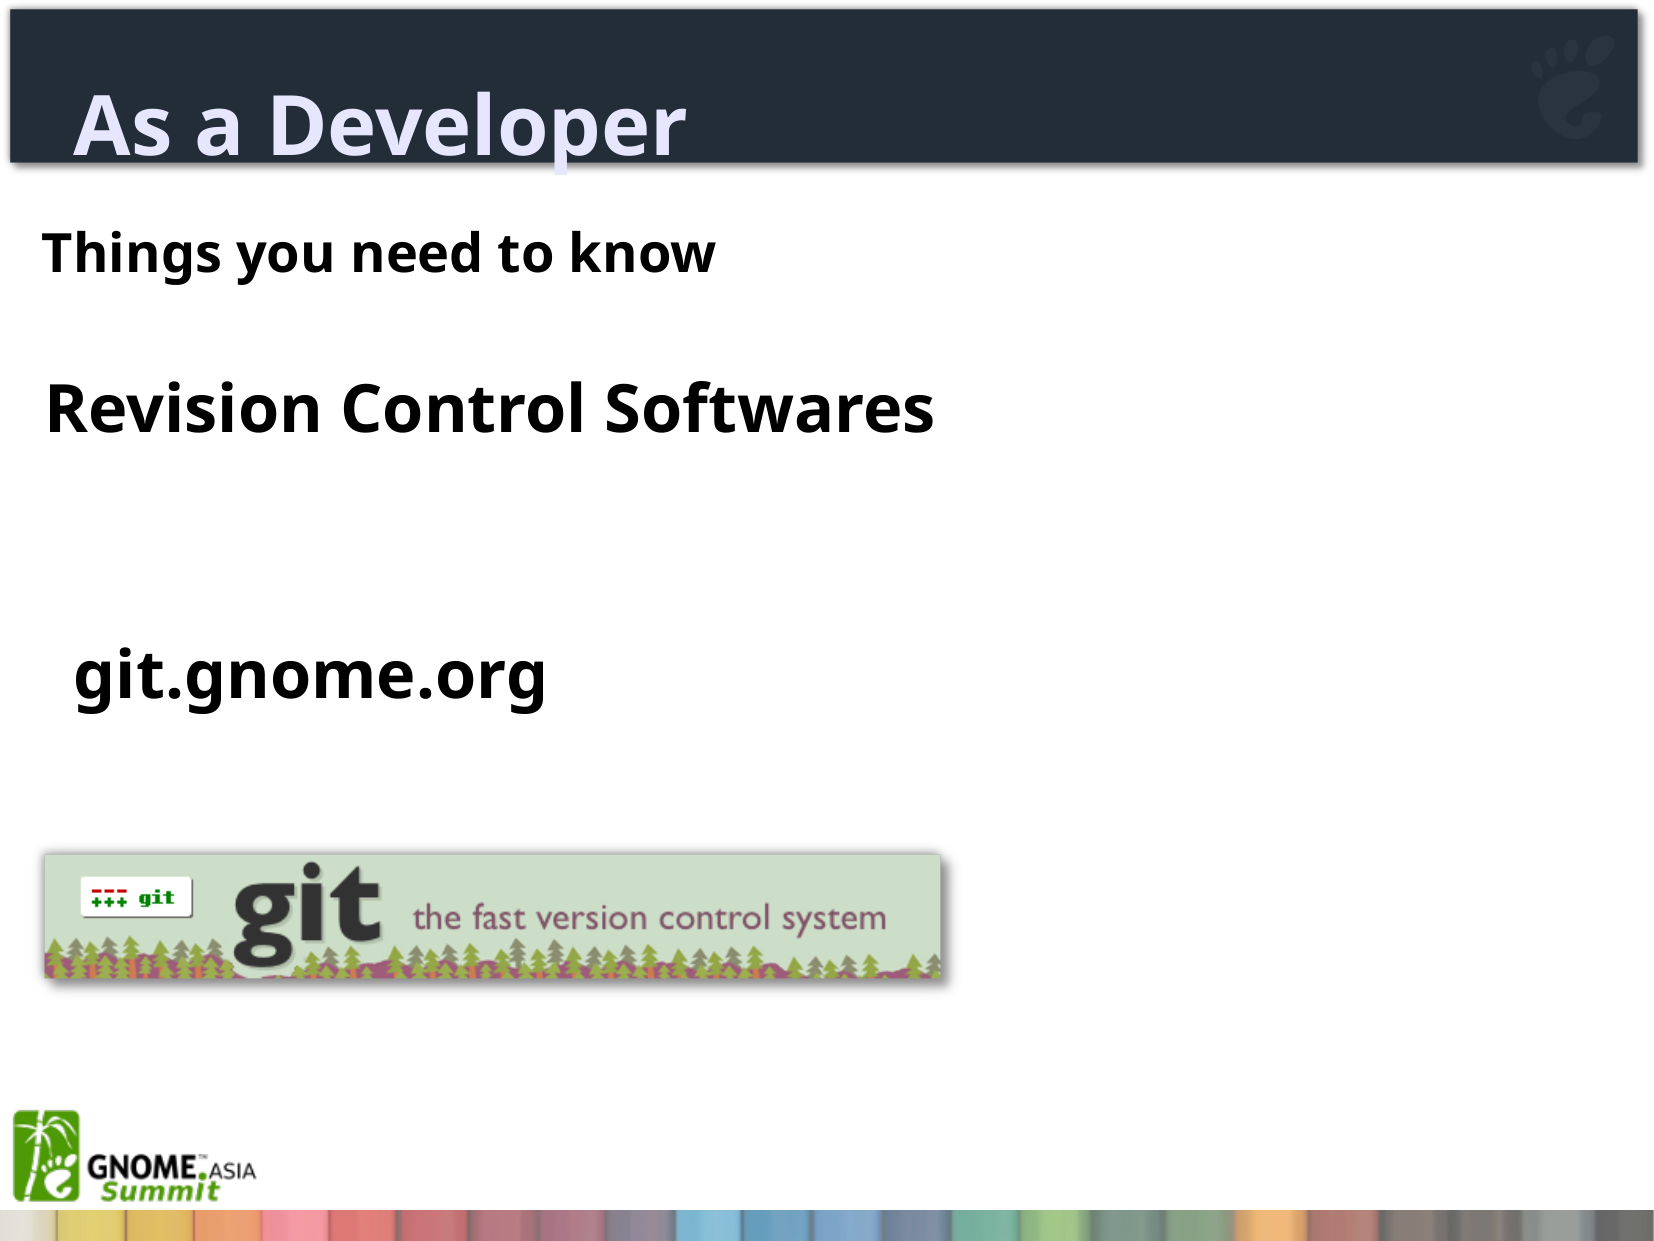

As a Developer
Things you need to know
Revision Control Softwares
git.gnome.org